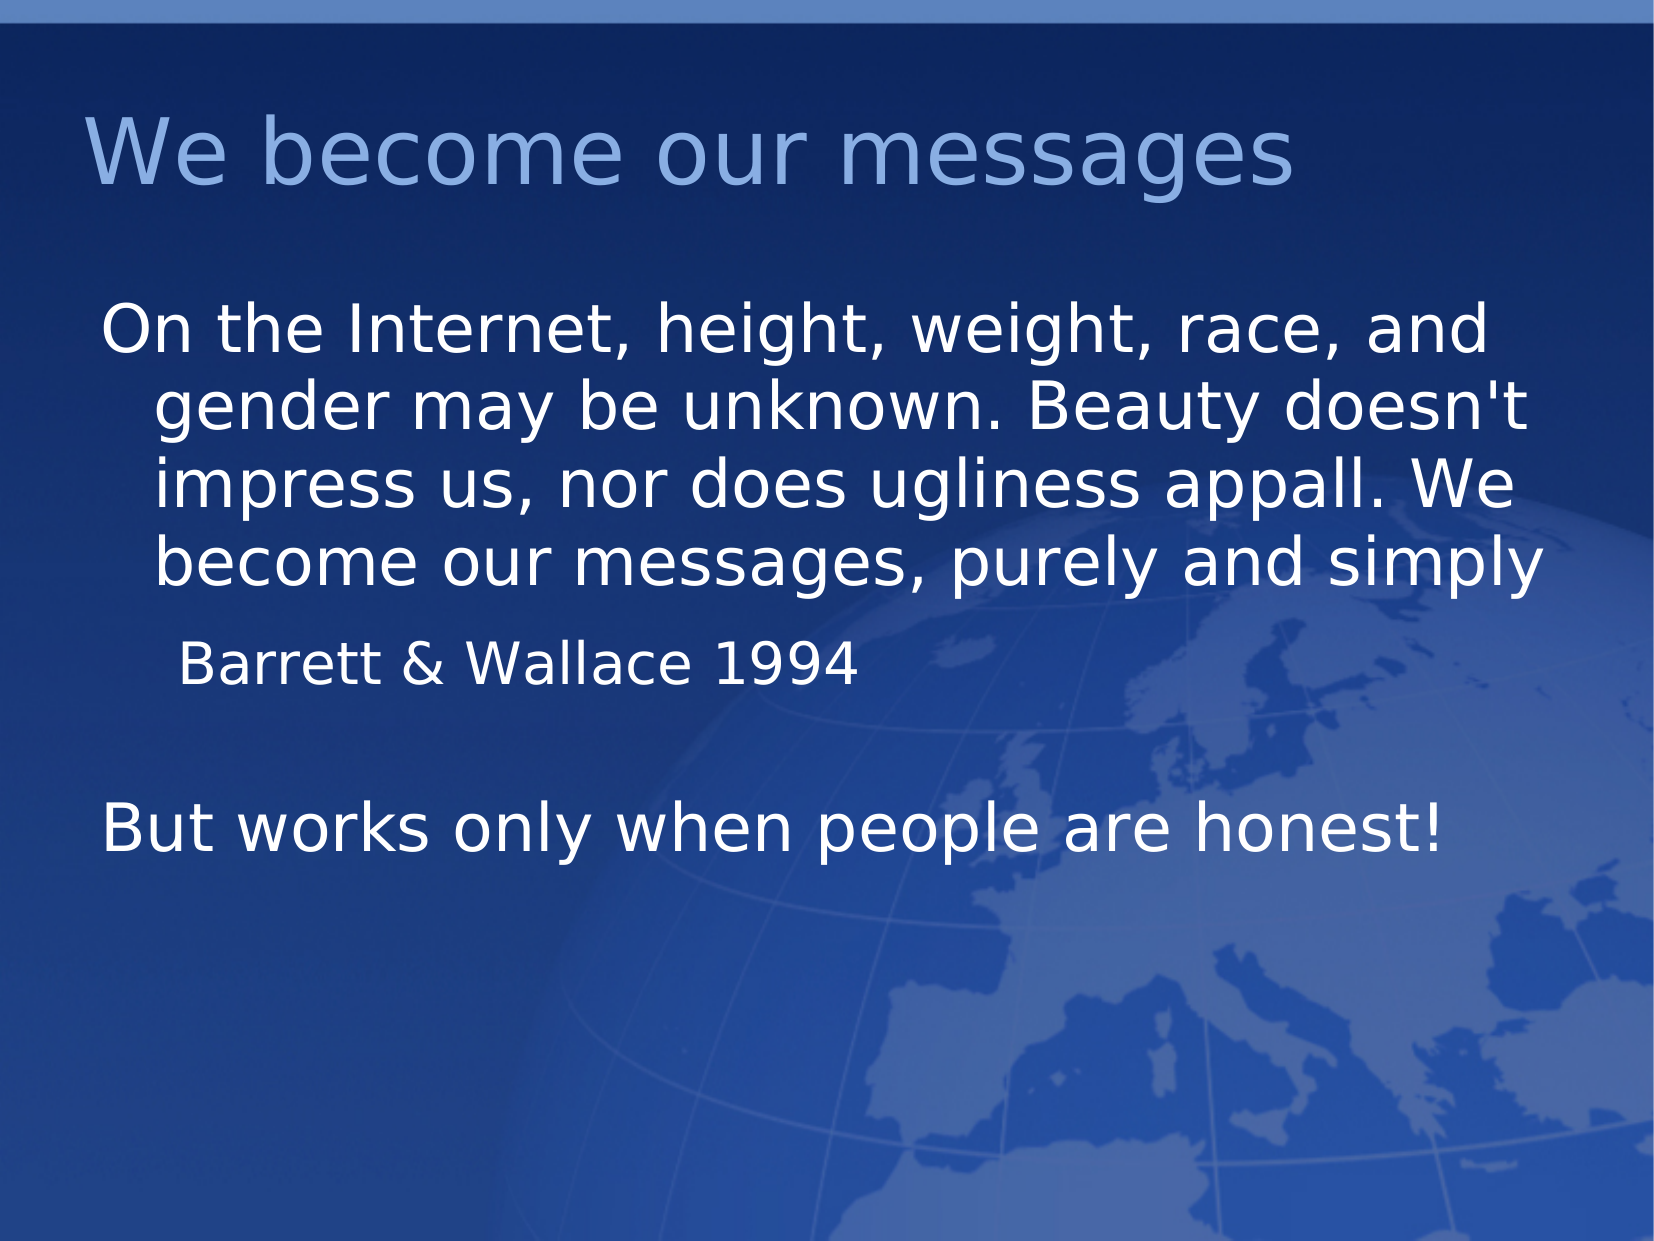

# We become our messages
On the Internet, height, weight, race, and gender may be unknown. Beauty doesn't impress us, nor does ugliness appall. We become our messages, purely and simply
Barrett & Wallace 1994
But works only when people are honest!